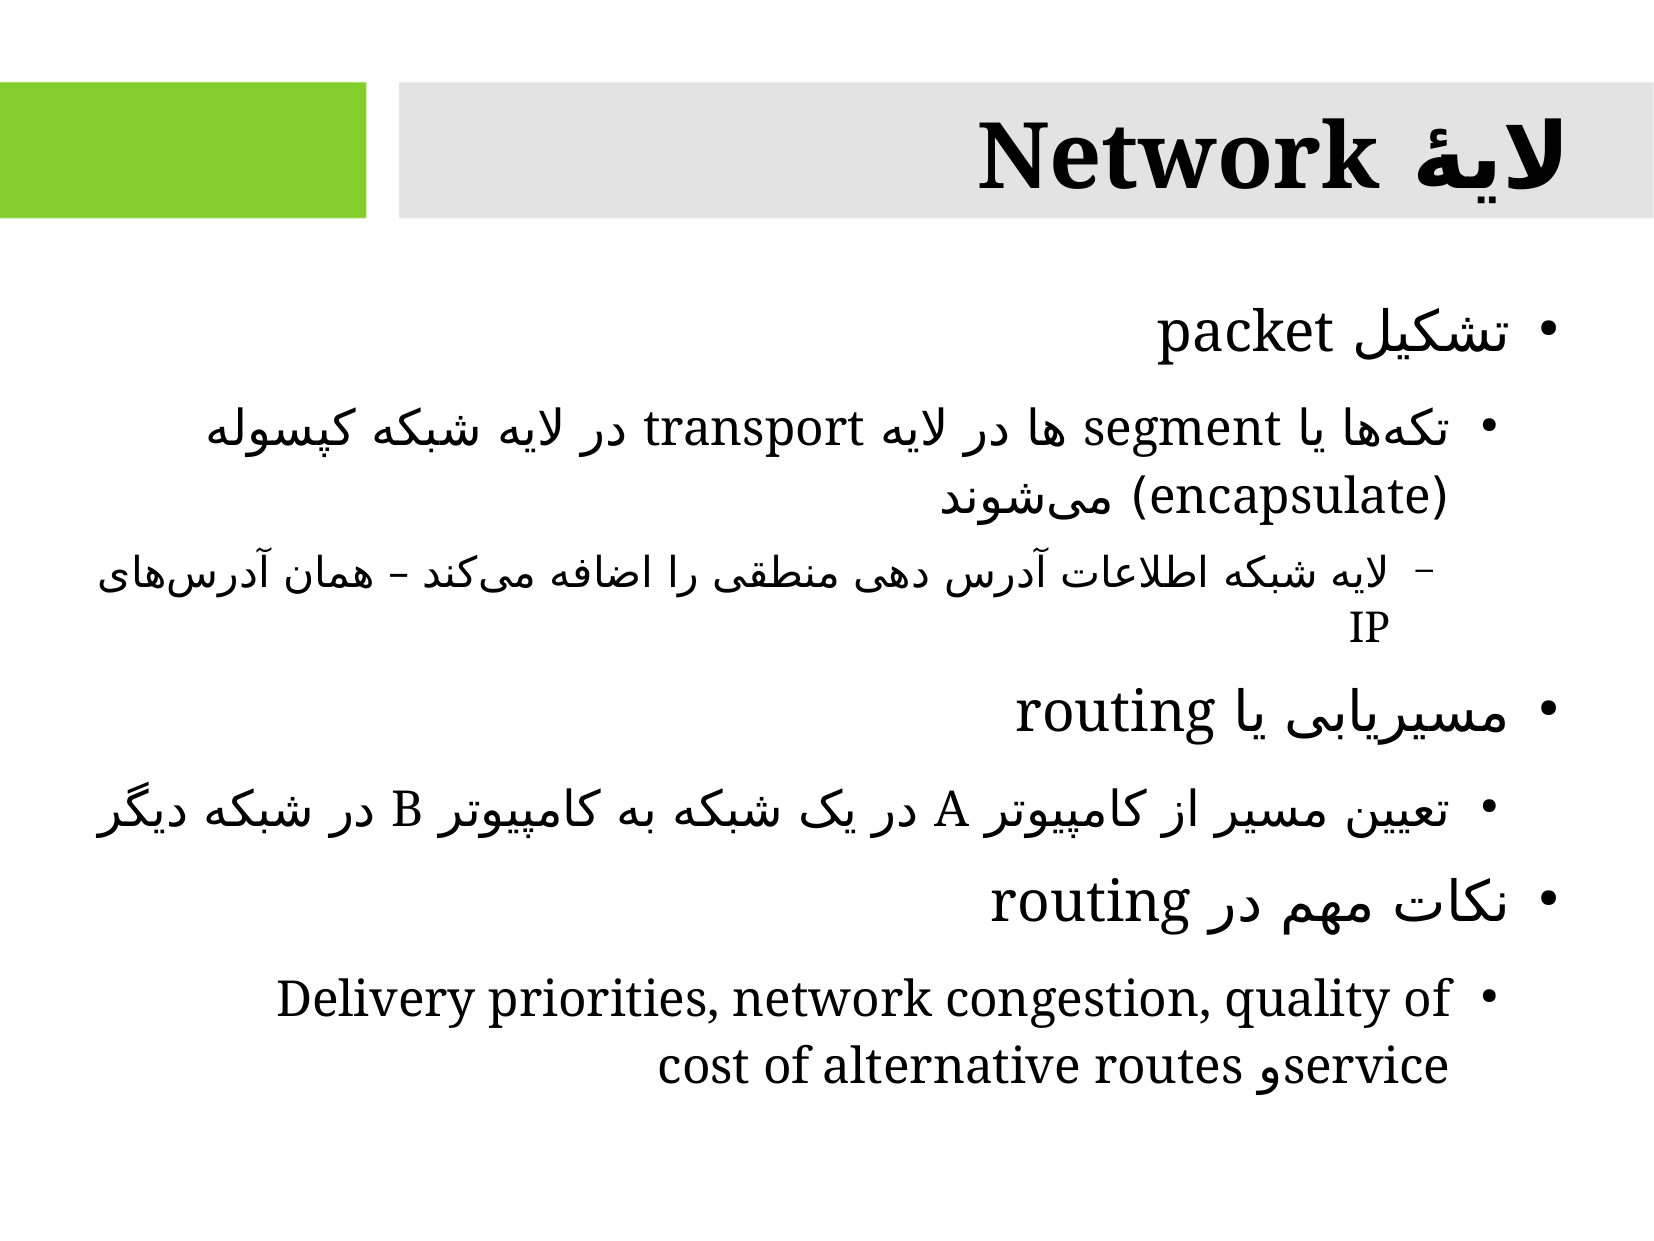

# لایهٔ Network
تشکیل packet
تکه‌ها یا segment ها در لایه transport در لایه شبکه کپسوله (encapsulate) می‌شوند
لایه شبکه اطلاعات آدرس دهی منطقی را اضافه می‌کند – همان آدرس‌های IP
مسیریابی یا routing
تعیین مسیر از کامپیوتر A در یک شبکه به کامپیوتر B در شبکه دیگر
نکات مهم در routing
Delivery priorities, network congestion, quality of serviceو cost of alternative routes